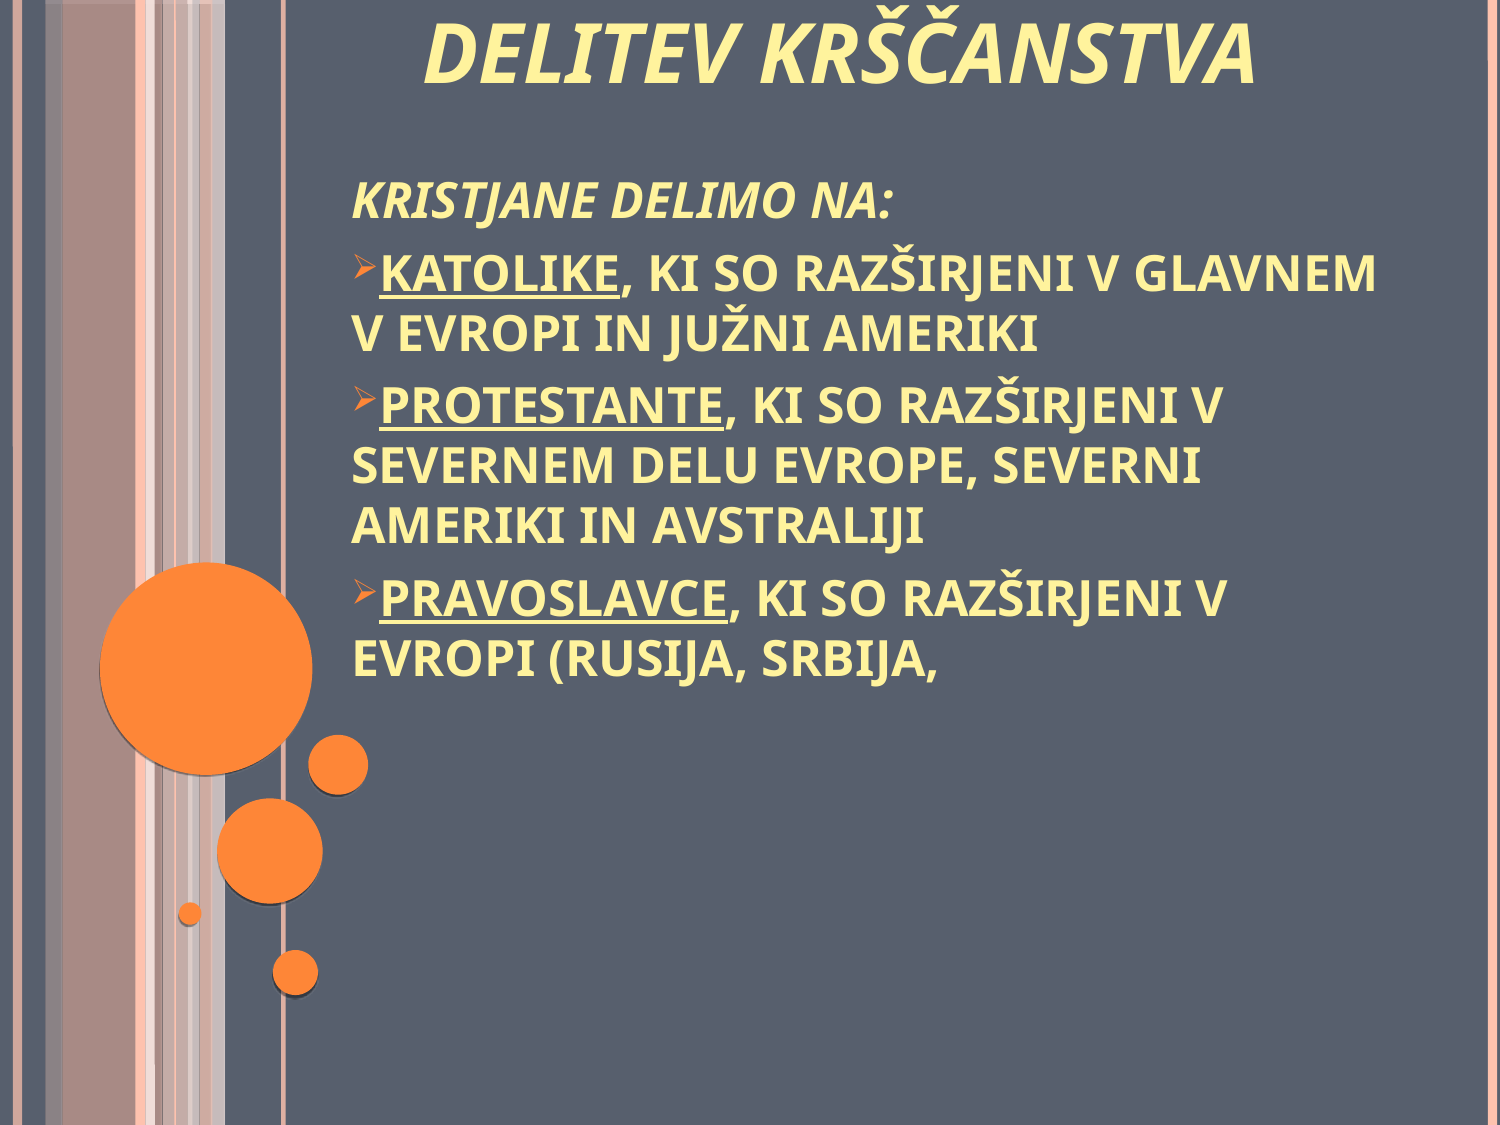

# Delitev krščanstva
KRISTJANE DELIMO NA:
KATOLIKE, KI SO RAZŠIRJENI V GLAVNEM V EVROPI IN JUŽNI AMERIKI
PROTESTANTE, KI SO RAZŠIRJENI V SEVERNEM DELU EVROPE, SEVERNI AMERIKI IN AVSTRALIJI
PRAVOSLAVCE, KI SO RAZŠIRJENI V EVROPI (RUSIJA, SRBIJA,